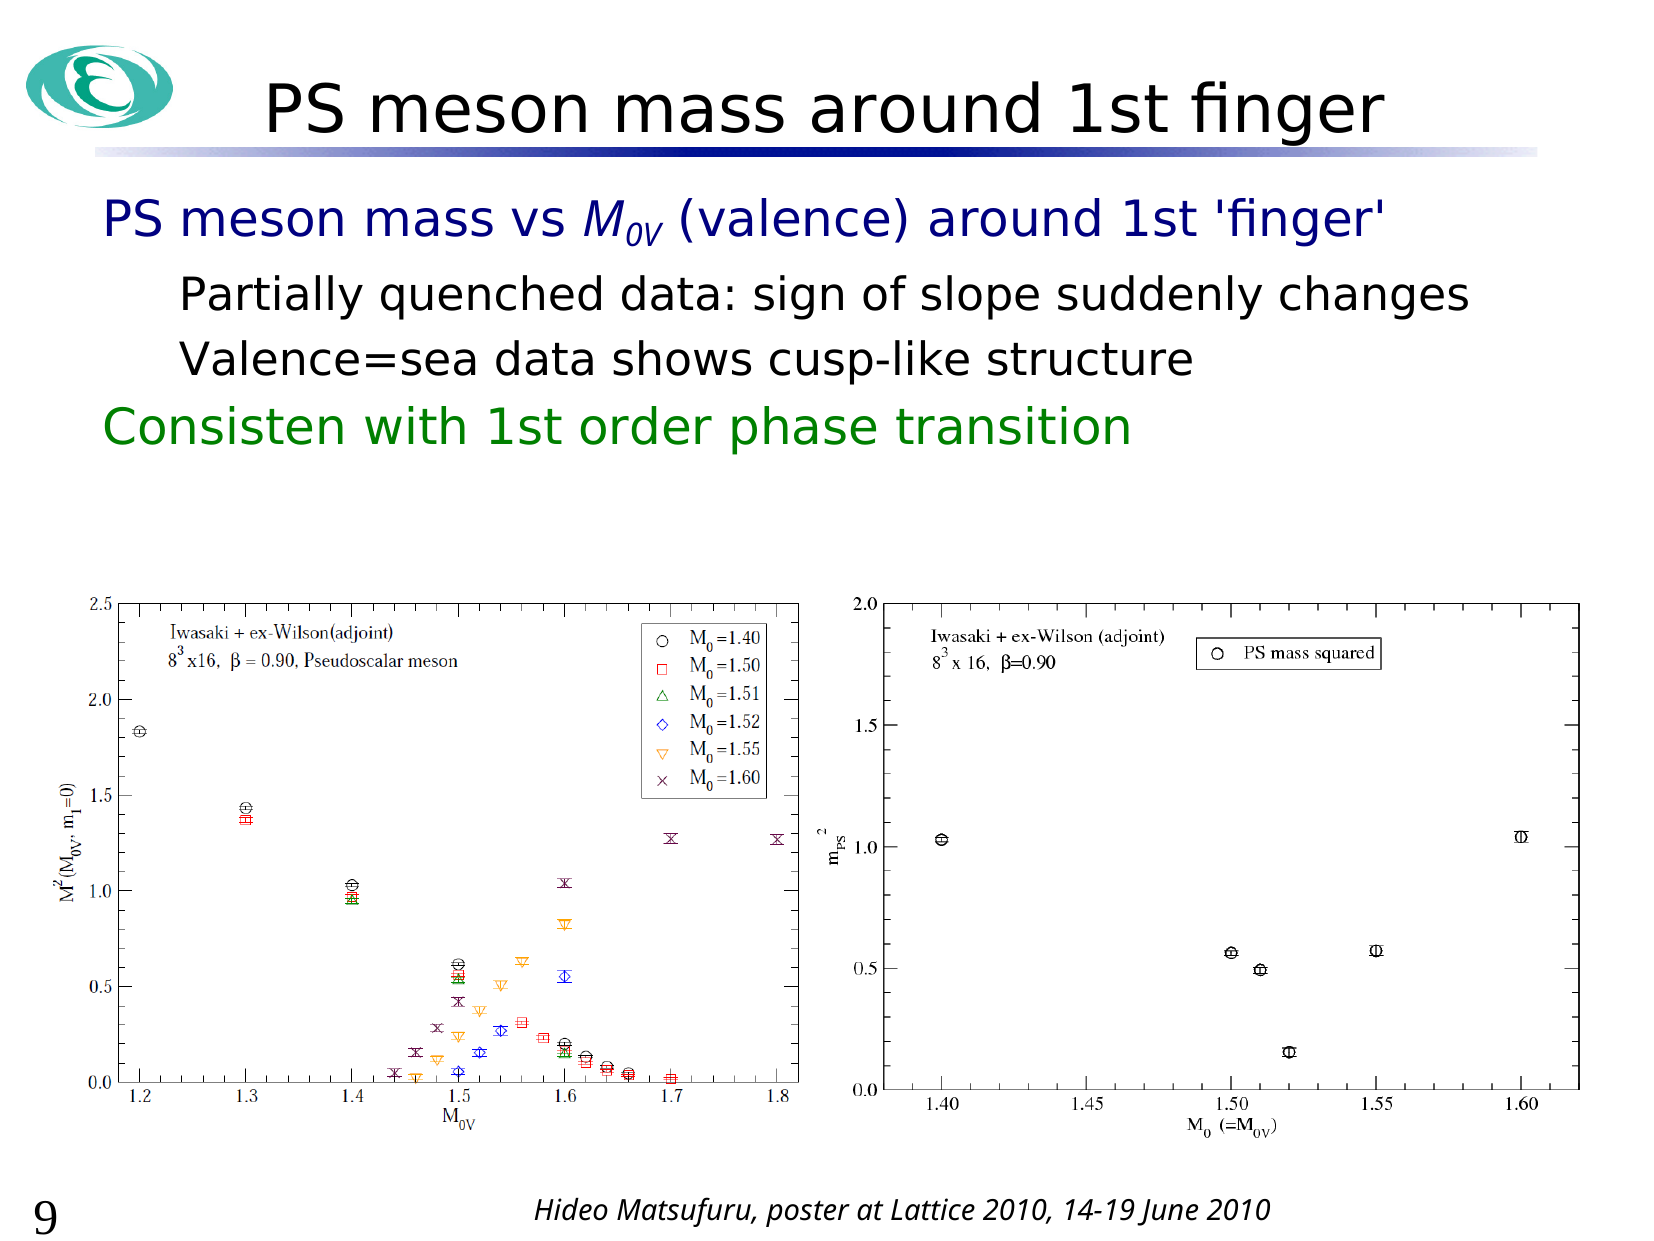

# PS meson mass around 1st finger
PS meson mass vs M0V (valence) around 1st 'finger'
Partially quenched data: sign of slope suddenly changes
Valence=sea data shows cusp-like structure
Consisten with 1st order phase transition